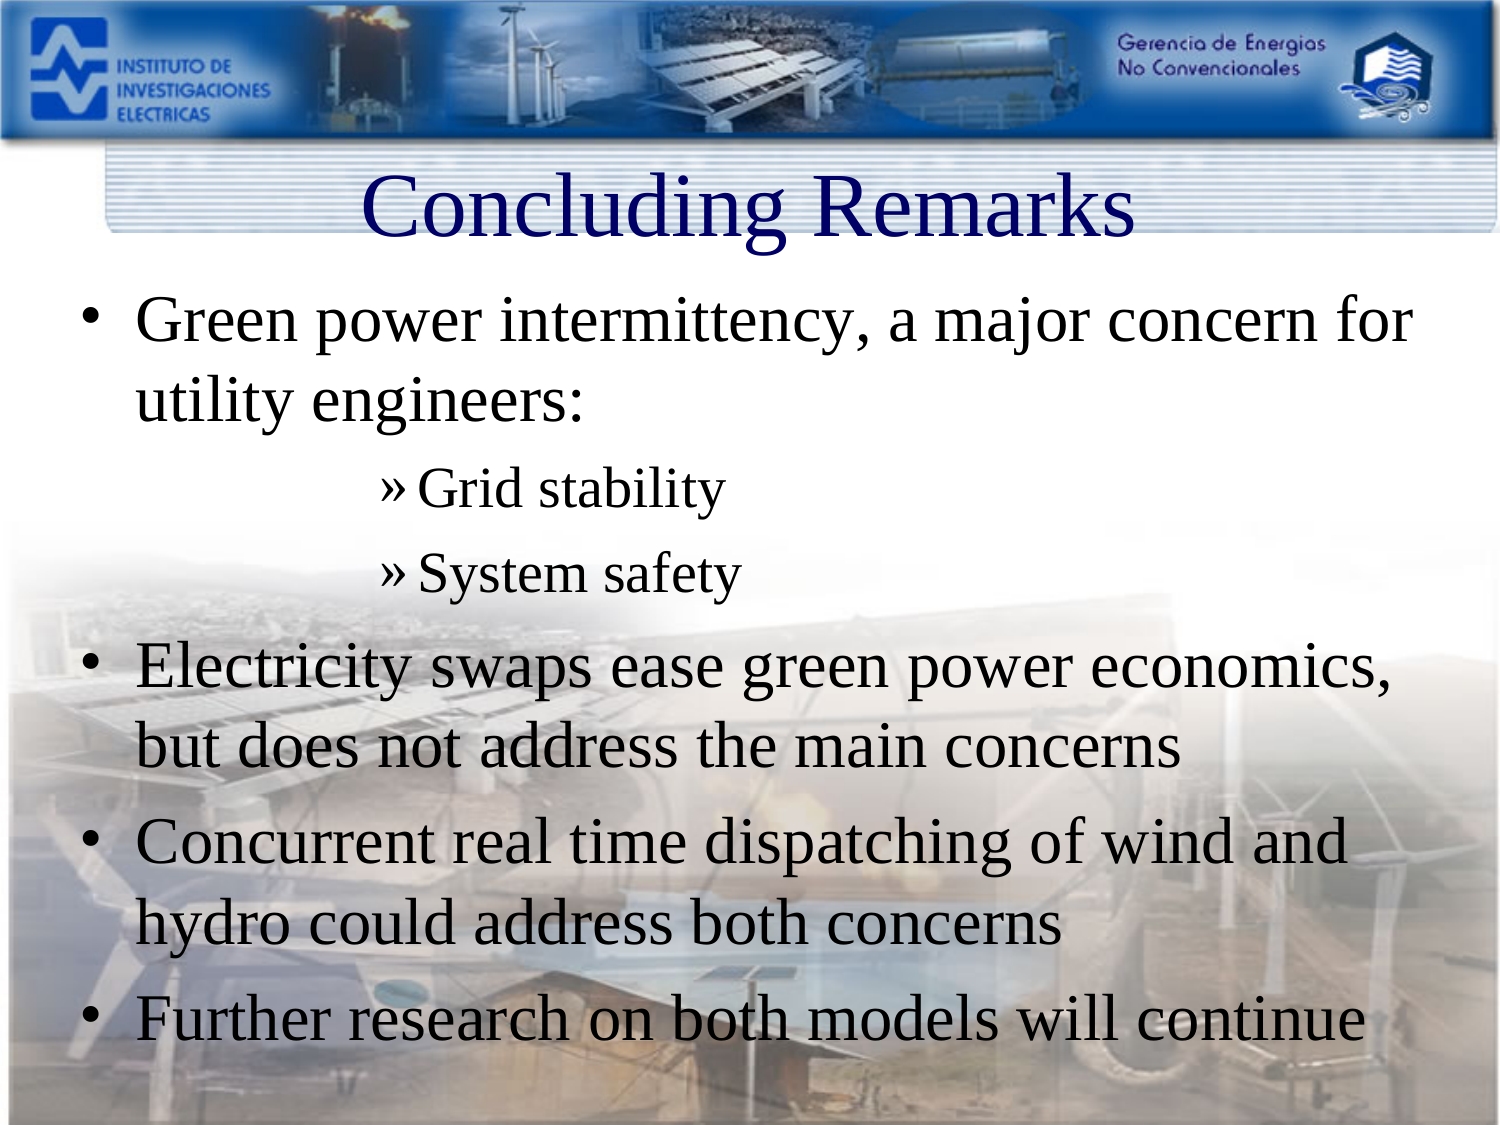

# Concluding Remarks
Green power intermittency, a major concern for utility engineers:
Grid stability
System safety
Electricity swaps ease green power economics, but does not address the main concerns
Concurrent real time dispatching of wind and hydro could address both concerns
Further research on both models will continue